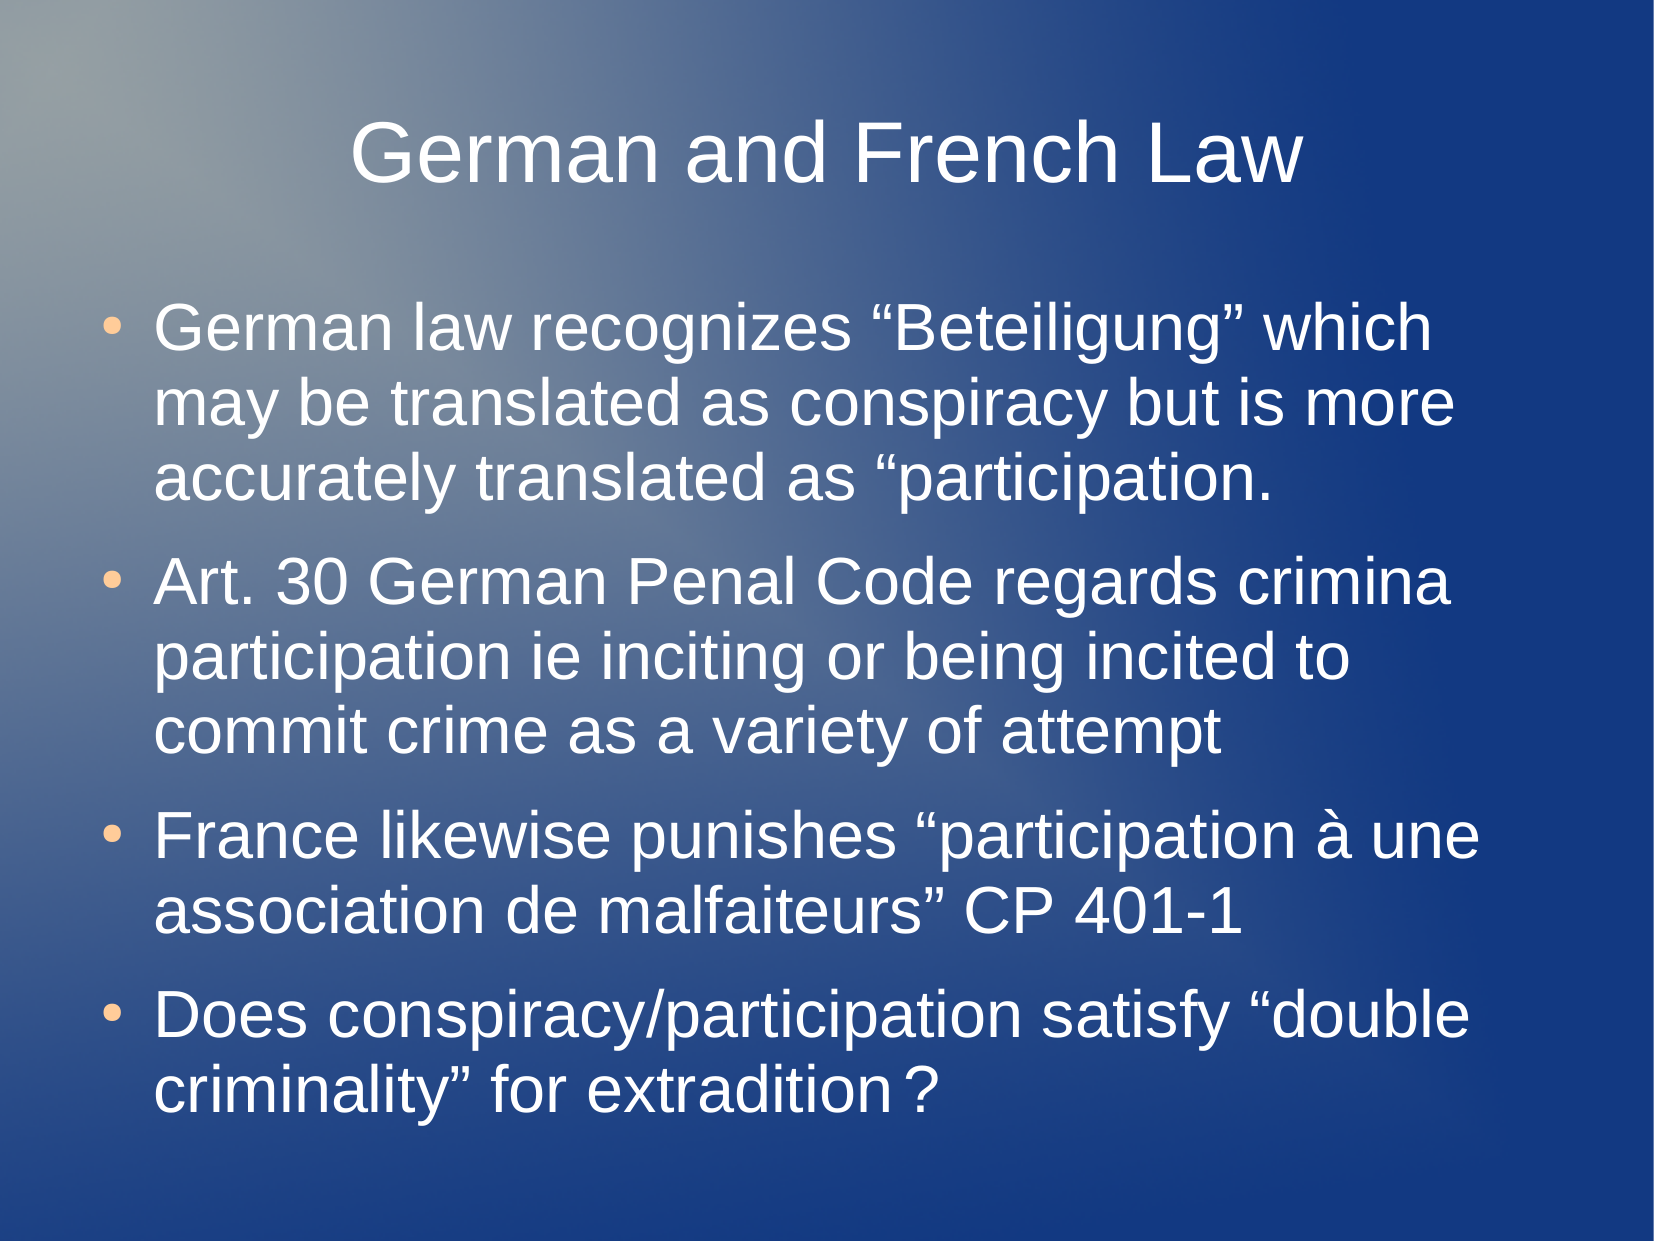

# German and French Law
German law recognizes “Beteiligung” which may be translated as conspiracy but is more accurately translated as “participation.
Art. 30 German Penal Code regards crimina participation ie inciting or being incited to commit crime as a variety of attempt
France likewise punishes “participation à une association de malfaiteurs” CP 401-1
Does conspiracy/participation satisfy “double criminality” for extradition	?